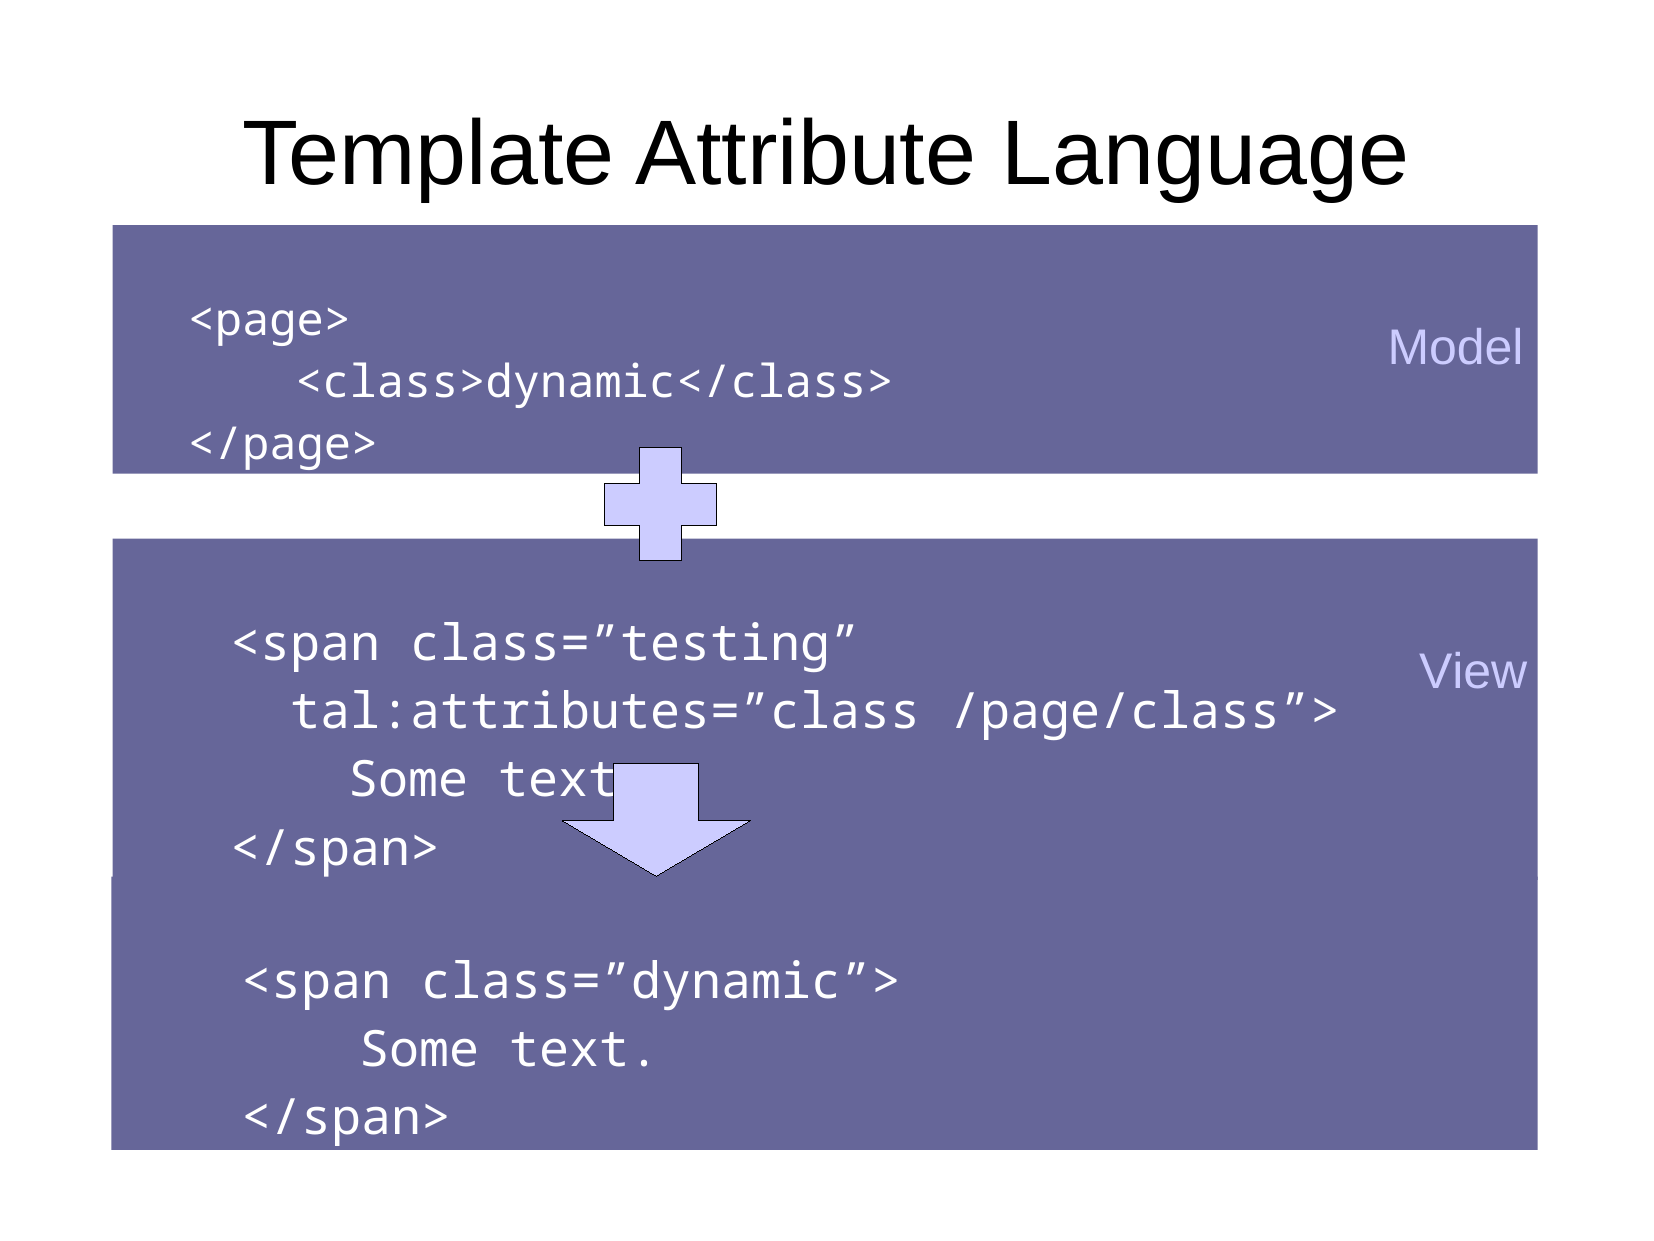

# Template Attribute Language
<page>
	<class>dynamic</class>
</page>
Model
	<span class=”testing”
	 tal:attributes=”class /page/class”>
		Some text.
	</span>
View
<span class=”dynamic”>
	Some text.
</span>